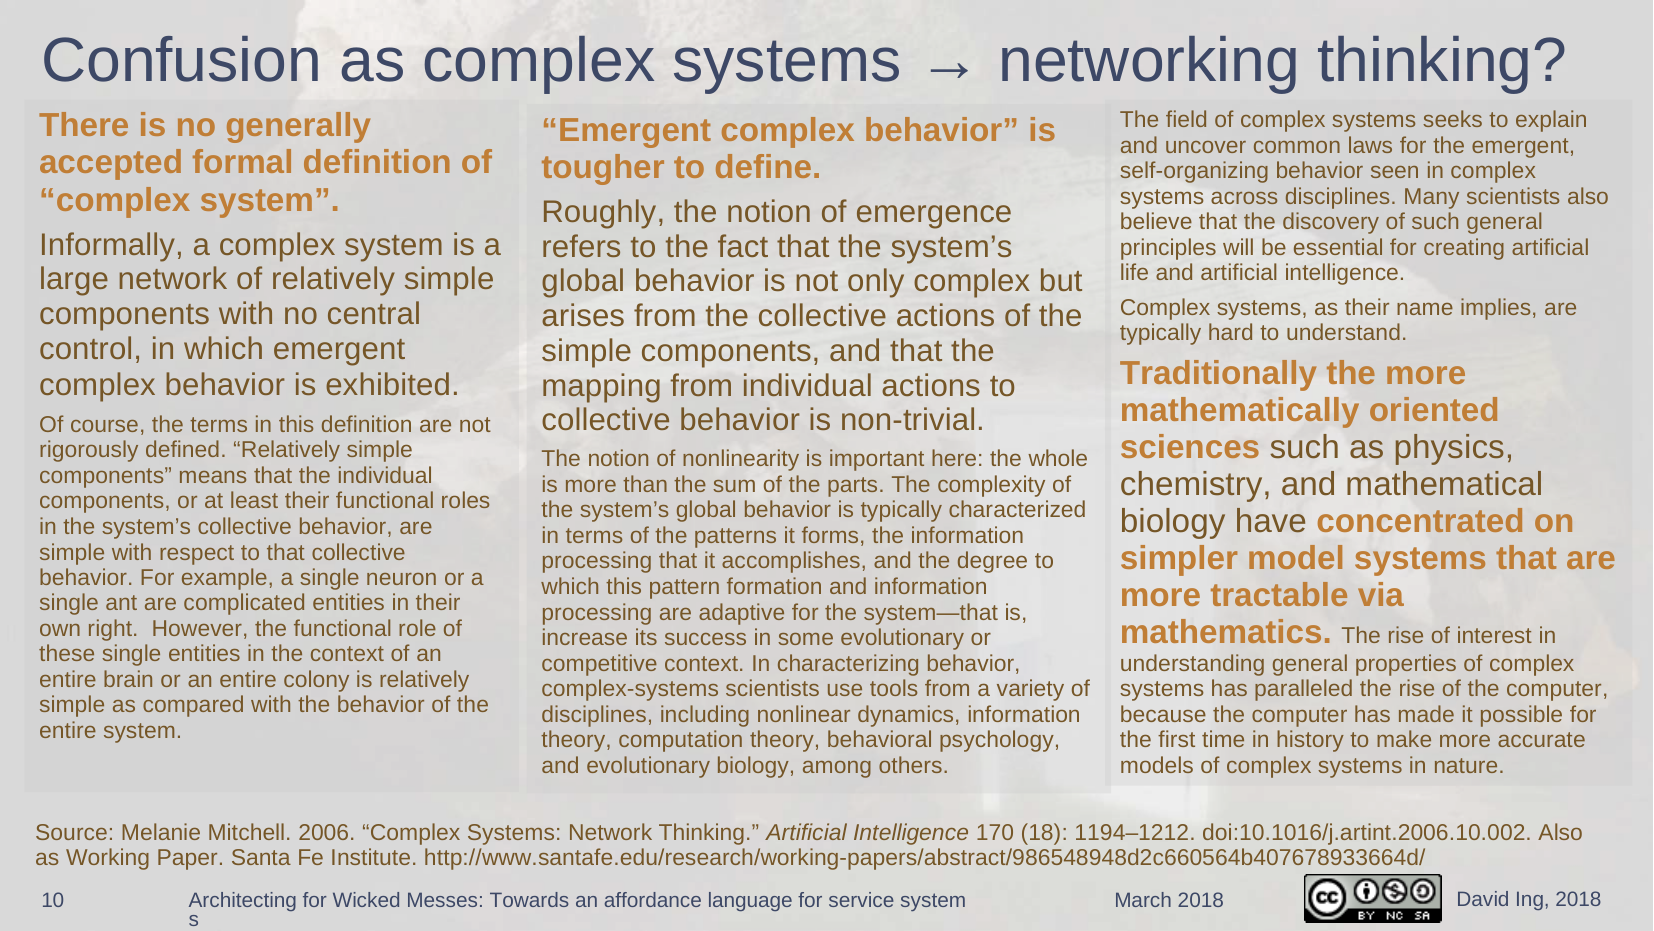

# Confusion as complex systems → networking thinking?
There is no generally accepted formal definition of “complex system”.
Informally, a complex system is a large network of relatively simple components with no central control, in which emergent complex behavior is exhibited.
Of course, the terms in this definition are not rigorously defined. “Relatively simple components” means that the individual components, or at least their functional roles in the system’s collective behavior, are simple with respect to that collective behavior. For example, a single neuron or a single ant are complicated entities in their own right. However, the functional role of these single entities in the context of an entire brain or an entire colony is relatively simple as compared with the behavior of the entire system.
The field of complex systems seeks to explain and uncover common laws for the emergent, self-organizing behavior seen in complex systems across disciplines. Many scientists also believe that the discovery of such general principles will be essential for creating artificial life and artificial intelligence.
Complex systems, as their name implies, are typically hard to understand.
Traditionally the more mathematically oriented sciences such as physics, chemistry, and mathematical biology have concentrated on simpler model systems that are more tractable via mathematics. The rise of interest in understanding general properties of complex systems has paralleled the rise of the computer, because the computer has made it possible for the first time in history to make more accurate models of complex systems in nature.
“Emergent complex behavior” is tougher to define.
Roughly, the notion of emergence refers to the fact that the system’s global behavior is not only complex but arises from the collective actions of the simple components, and that the mapping from individual actions to collective behavior is non-trivial.
The notion of nonlinearity is important here: the whole is more than the sum of the parts. The complexity of the system’s global behavior is typically characterized in terms of the patterns it forms, the information processing that it accomplishes, and the degree to which this pattern formation and information processing are adaptive for the system—that is, increase its success in some evolutionary or competitive context. In characterizing behavior, complex-systems scientists use tools from a variety of disciplines, including nonlinear dynamics, information theory, computation theory, behavioral psychology, and evolutionary biology, among others.
Source: Melanie Mitchell. 2006. “Complex Systems: Network Thinking.” Artificial Intelligence 170 (18): 1194–1212. doi:10.1016/j.artint.2006.10.002. Also as Working Paper. Santa Fe Institute. http://www.santafe.edu/research/working-papers/abstract/986548948d2c660564b407678933664d/
Architecting for Wicked Messes: Towards an affordance language for service systems
March 2018
10